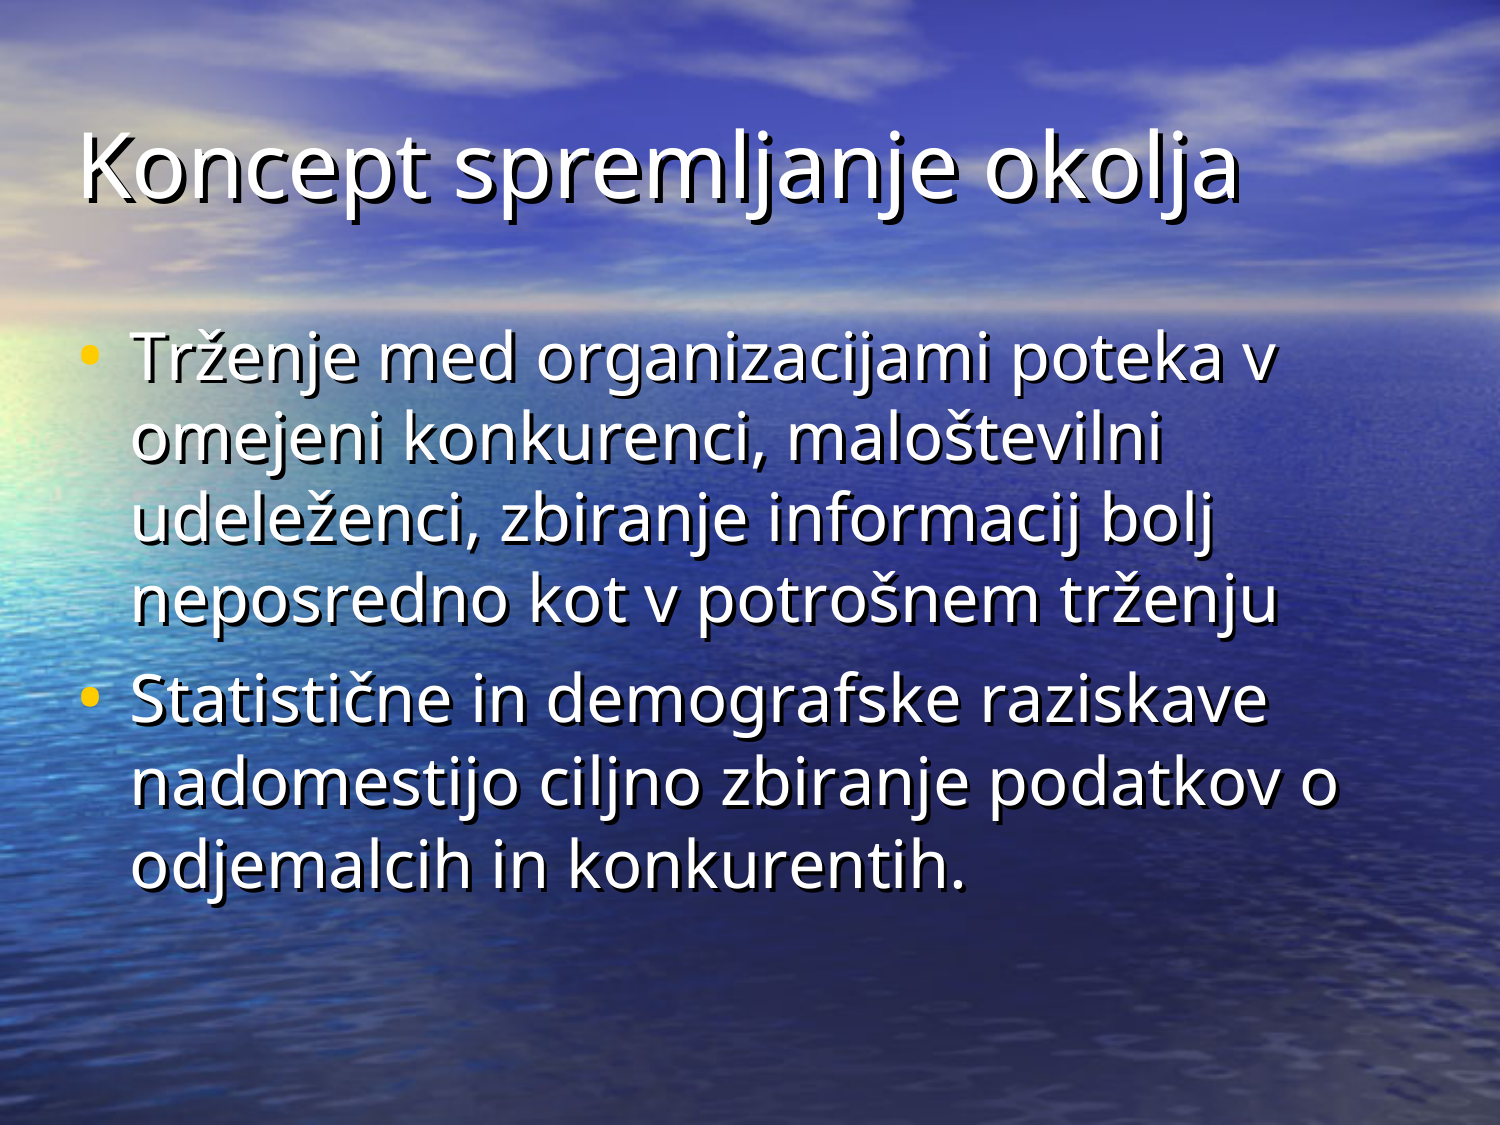

# Koncept spremljanje okolja
Trženje med organizacijami poteka v omejeni konkurenci, maloštevilni udeleženci, zbiranje informacij bolj neposredno kot v potrošnem trženju
Statistične in demografske raziskave nadomestijo ciljno zbiranje podatkov o odjemalcih in konkurentih.